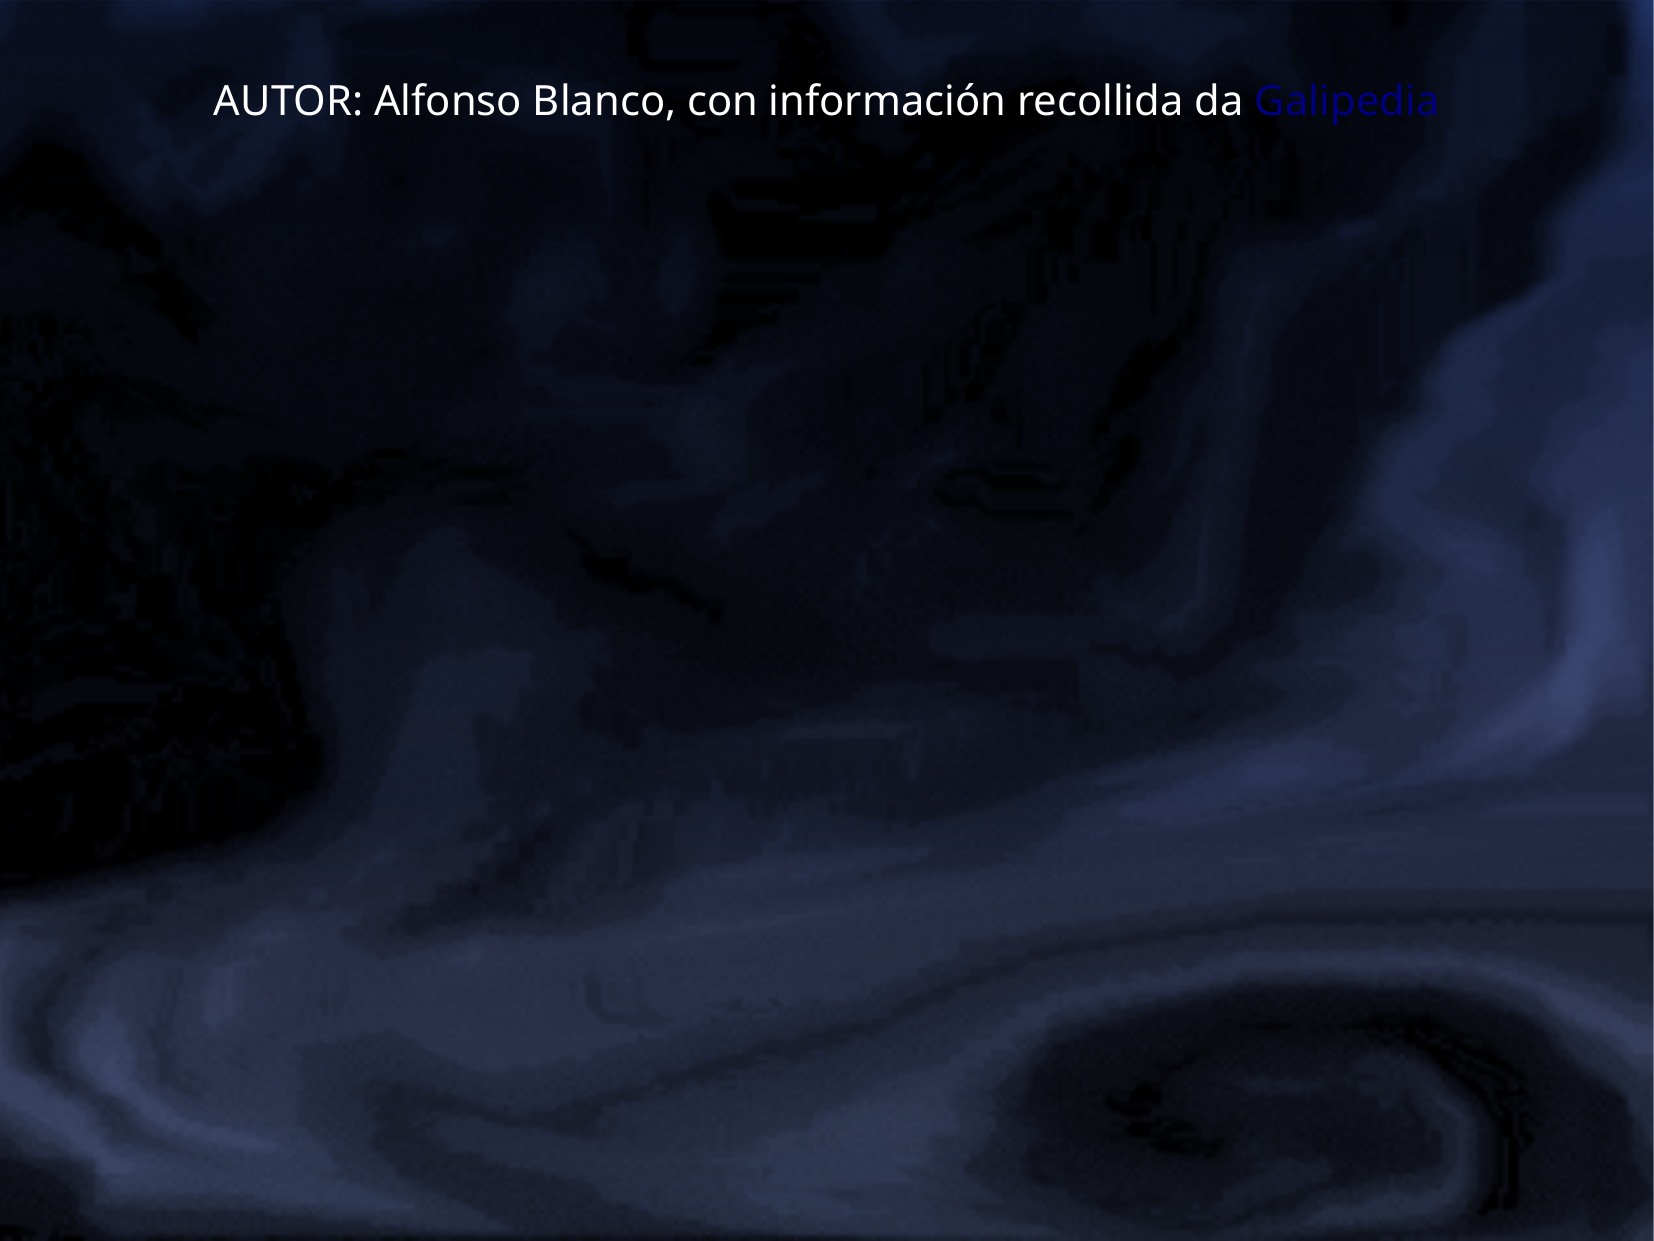

AUTOR: Alfonso Blanco, con información recollida da Galipedia